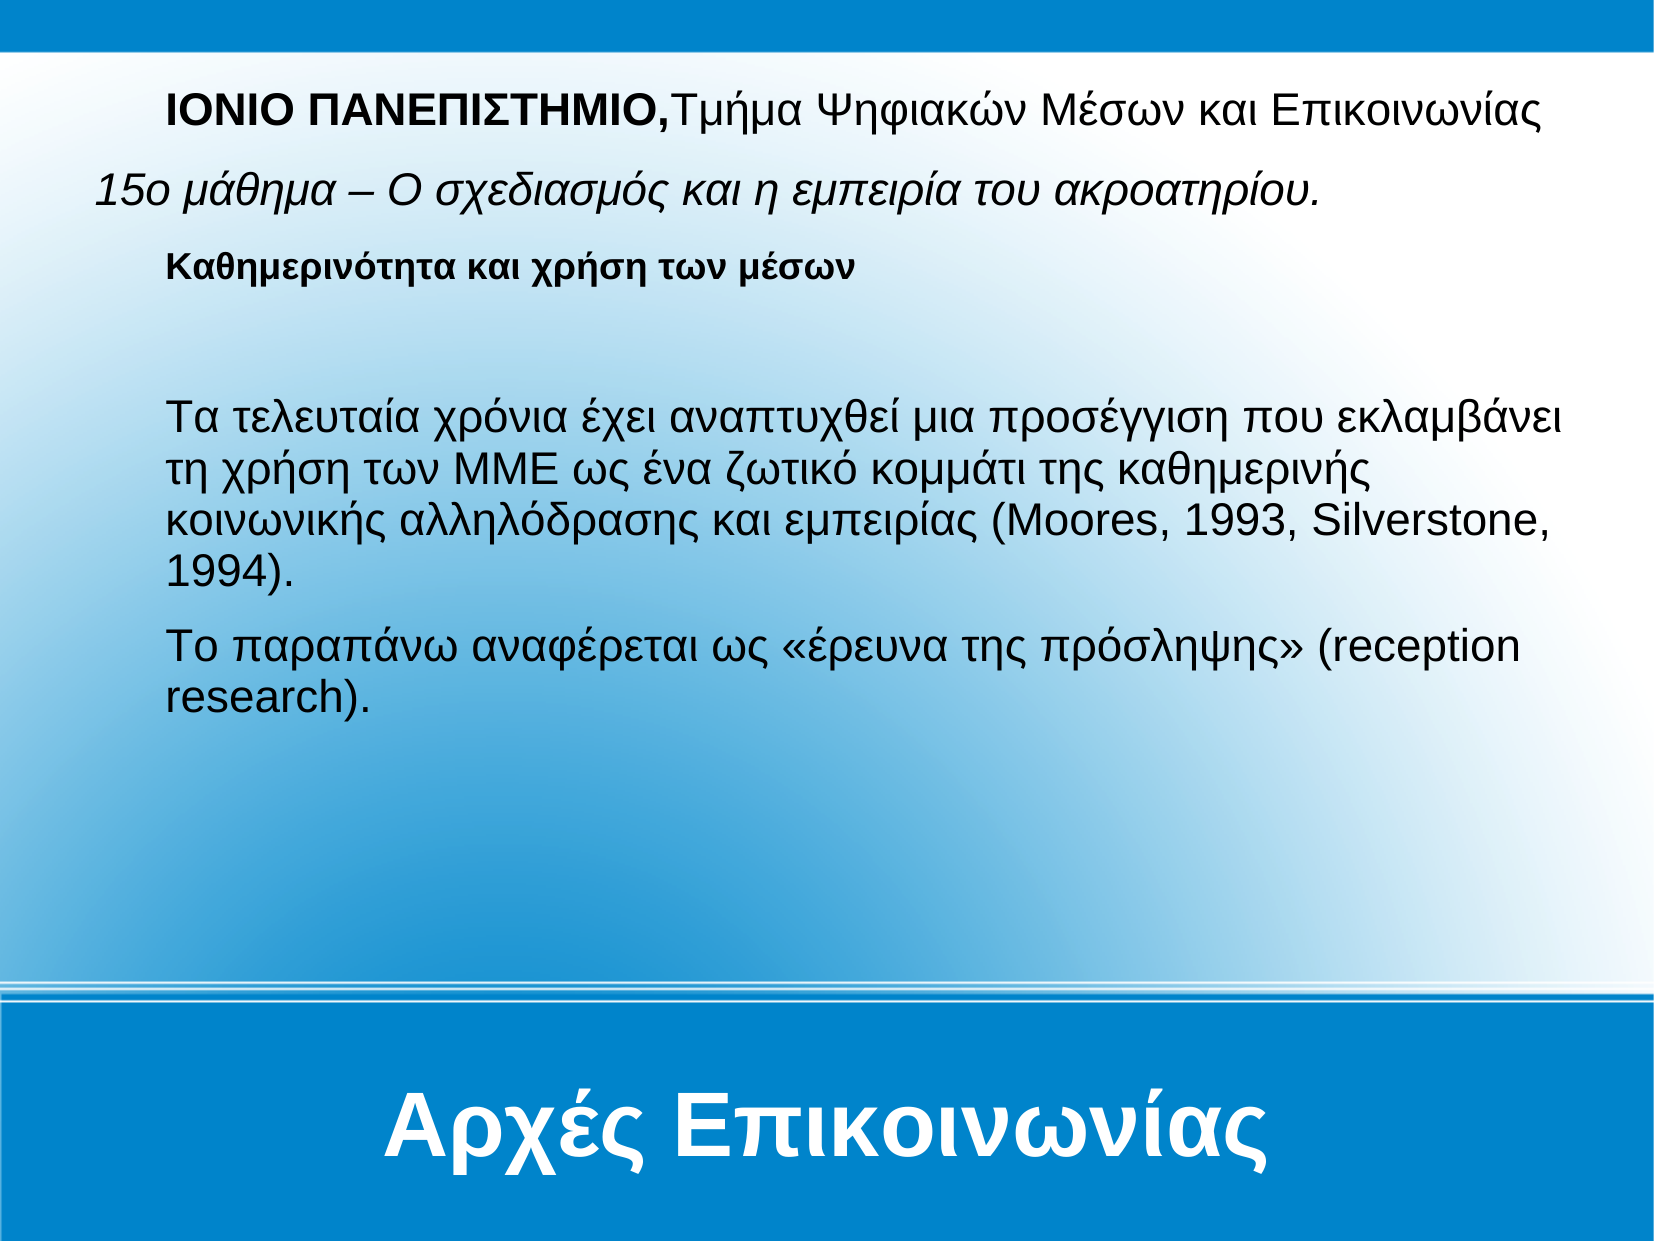

ΙΟΝΙΟ ΠΑΝΕΠΙΣΤΗΜΙΟ,Τμήμα Ψηφιακών Μέσων και Επικοινωνίας
15ο μάθημα – Ο σχεδιασμός και η εμπειρία του ακροατηρίου.
Καθημερινότητα και χρήση των μέσων
Τα τελευταία χρόνια έχει αναπτυχθεί μια προσέγγιση που εκλαμβάνει τη χρήση των ΜΜΕ ως ένα ζωτικό κομμάτι της καθημερινής κοινωνικής αλληλόδρασης και εμπειρίας (Moores, 1993, Silverstone, 1994).
Το παραπάνω αναφέρεται ως «έρευνα της πρόσληψης» (reception research).
# Αρχές Επικοινωνίας